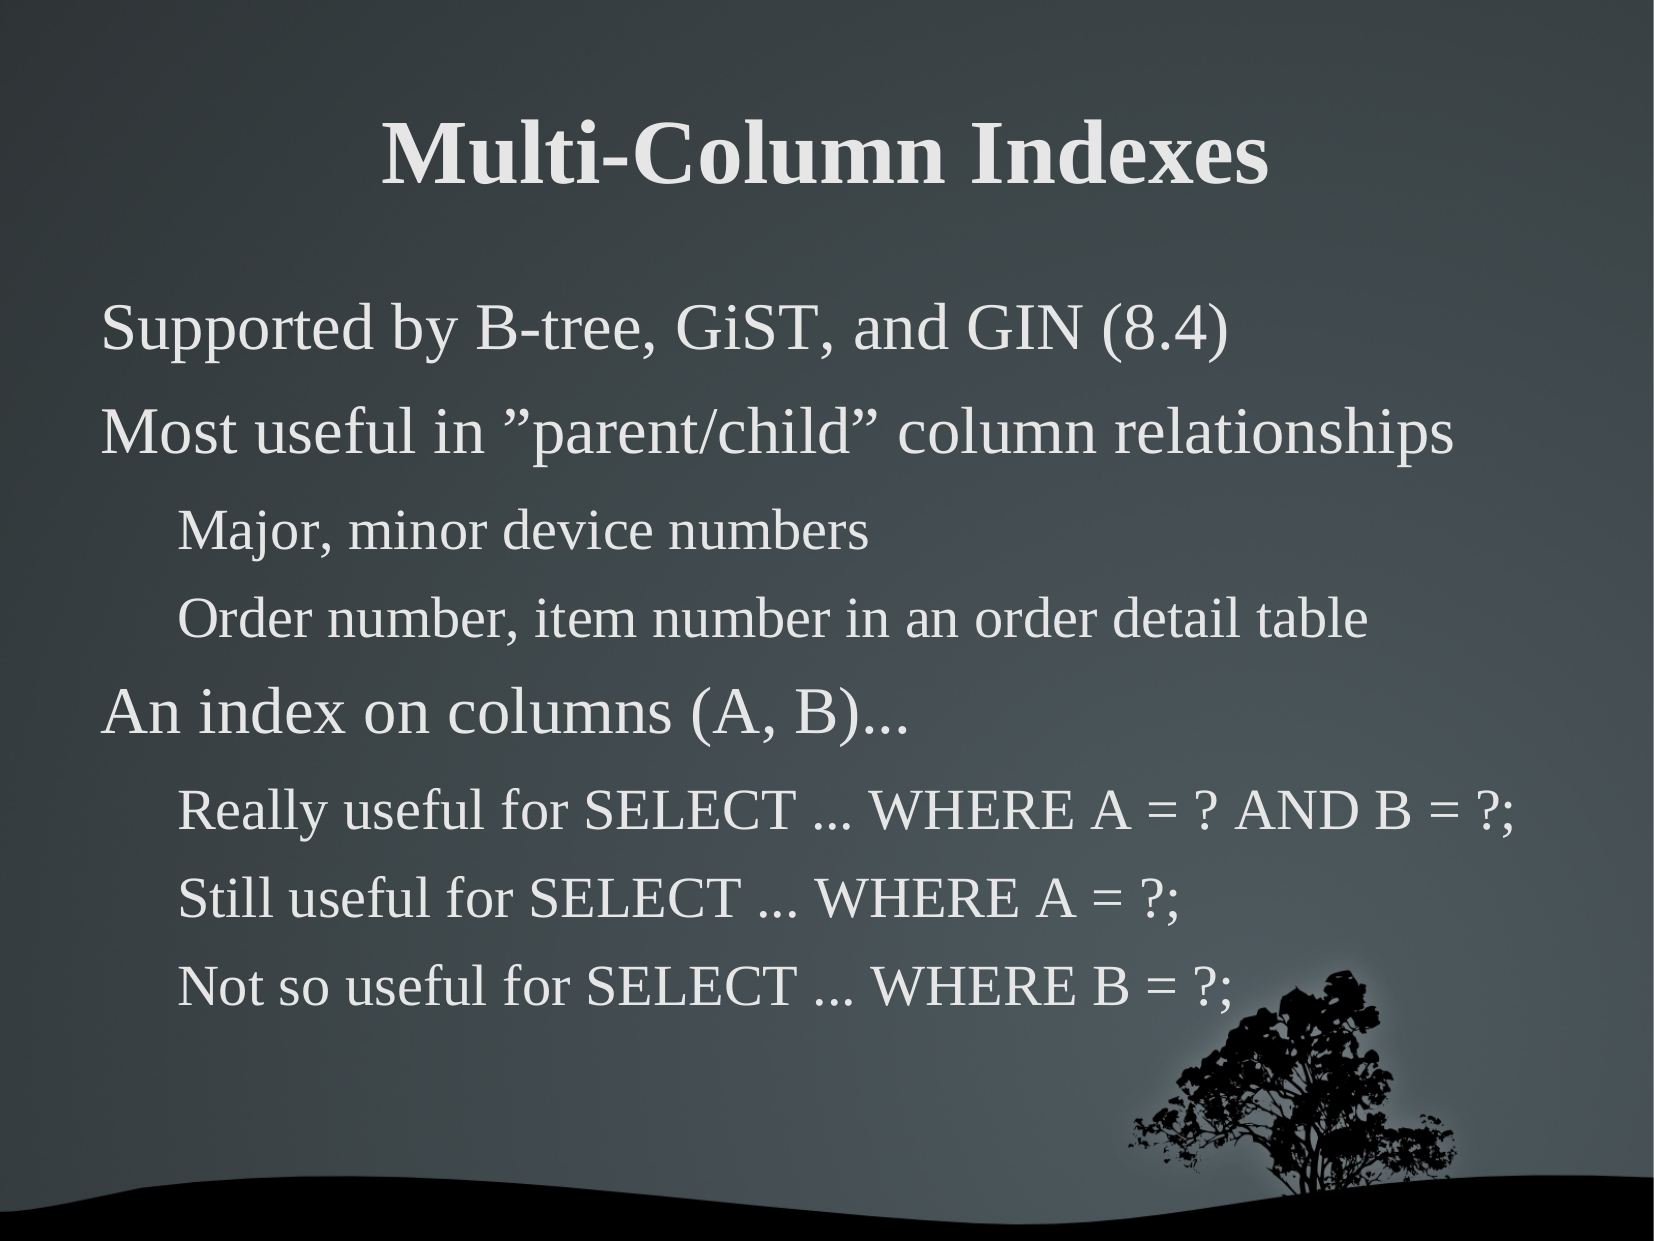

# Multi-Column Indexes
Supported by B-tree, GiST, and GIN (8.4)
Most useful in ”parent/child” column relationships
Major, minor device numbers
Order number, item number in an order detail table
An index on columns (A, B)...
Really useful for SELECT ... WHERE A = ? AND B = ?;
Still useful for SELECT ... WHERE A = ?;
Not so useful for SELECT ... WHERE B = ?;